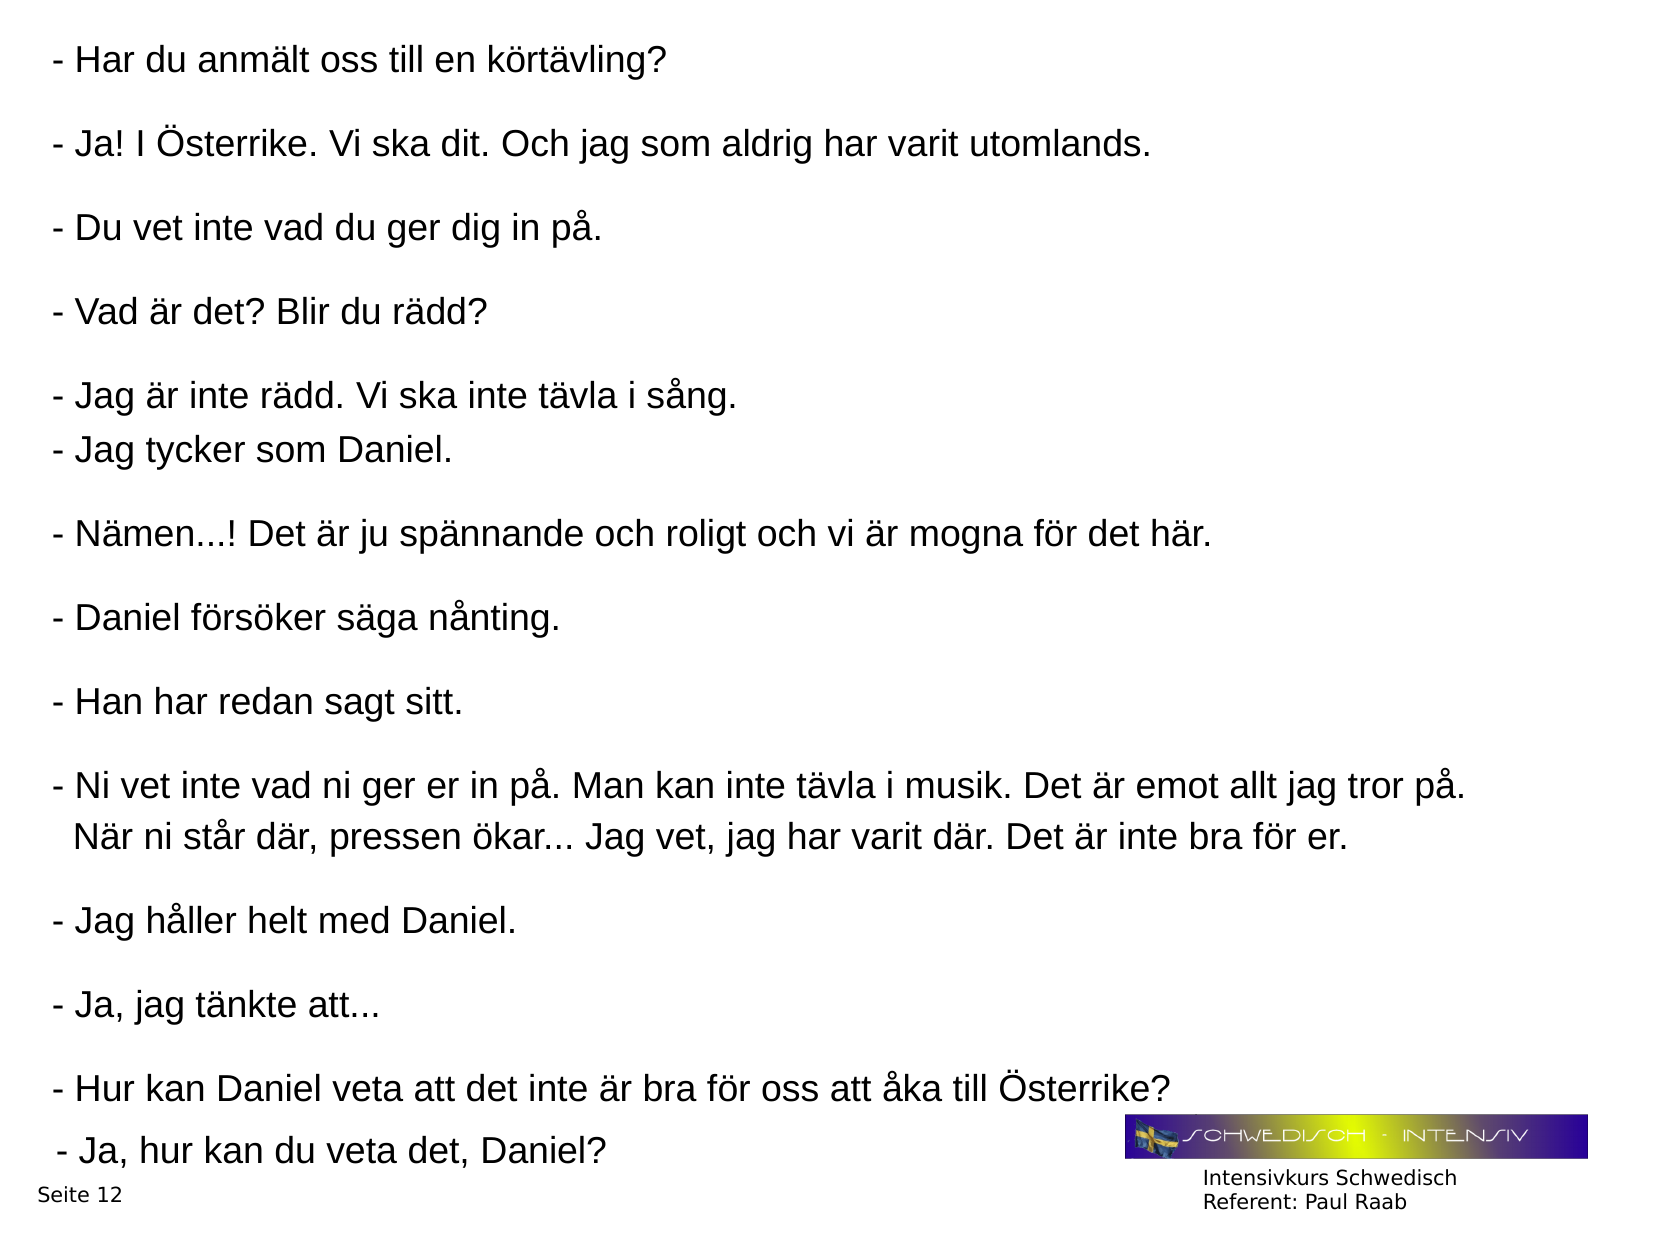

- Har du anmält oss till en körtävling?
- Ja! I Österrike. Vi ska dit. Och jag som aldrig har varit utomlands.
- Du vet inte vad du ger dig in på.
- Vad är det? Blir du rädd?
- Jag är inte rädd. Vi ska inte tävla i sång.
- Jag tycker som Daniel.
- Nämen...! Det är ju spännande och roligt och vi är mogna för det här.
- Daniel försöker säga nånting.
- Han har redan sagt sitt.
- Ni vet inte vad ni ger er in på. Man kan inte tävla i musik. Det är emot allt jag tror på.
 När ni står där, pressen ökar... Jag vet, jag har varit där. Det är inte bra för er.
- Jag håller helt med Daniel.
- Ja, jag tänkte att...
- Hur kan Daniel veta att det inte är bra för oss att åka till Österrike?
- Ja, hur kan du veta det, Daniel?